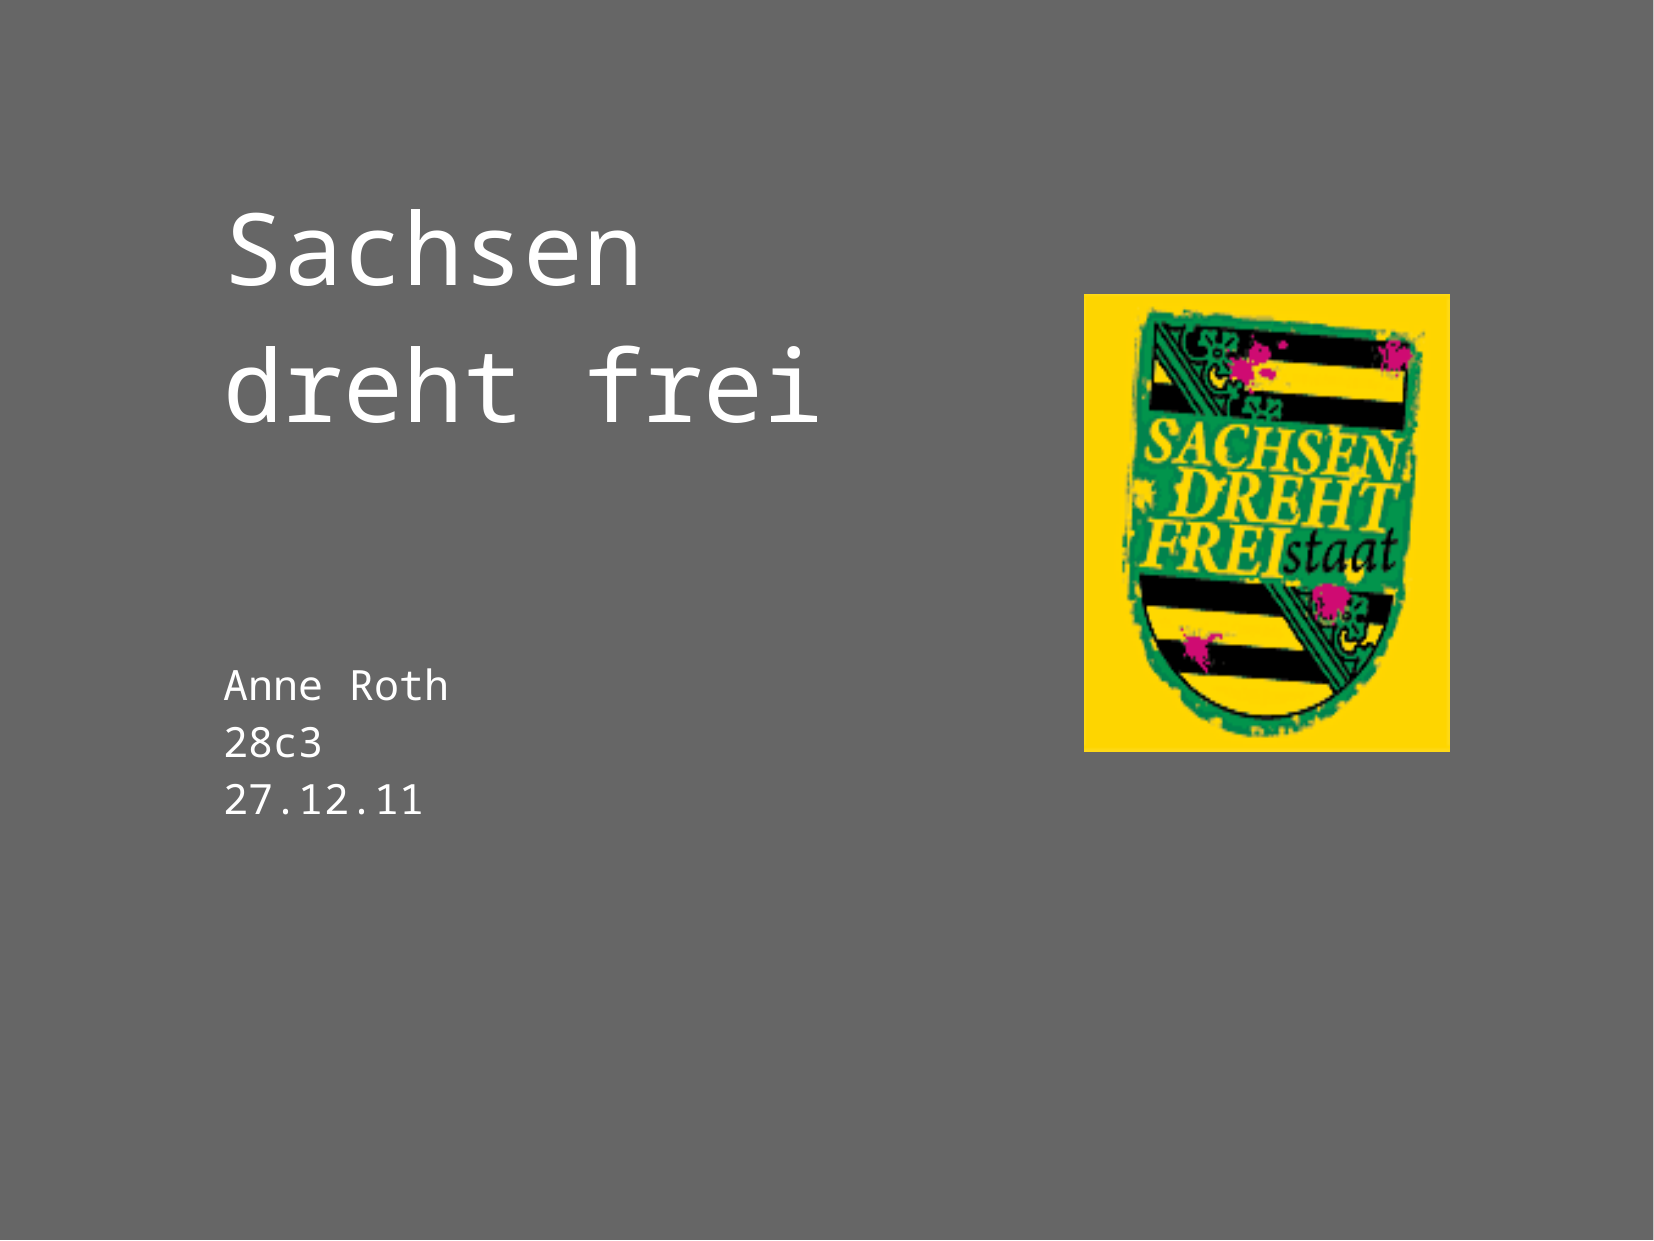

# Sachsen dreht frei
Anne Roth
28c3
27.12.11